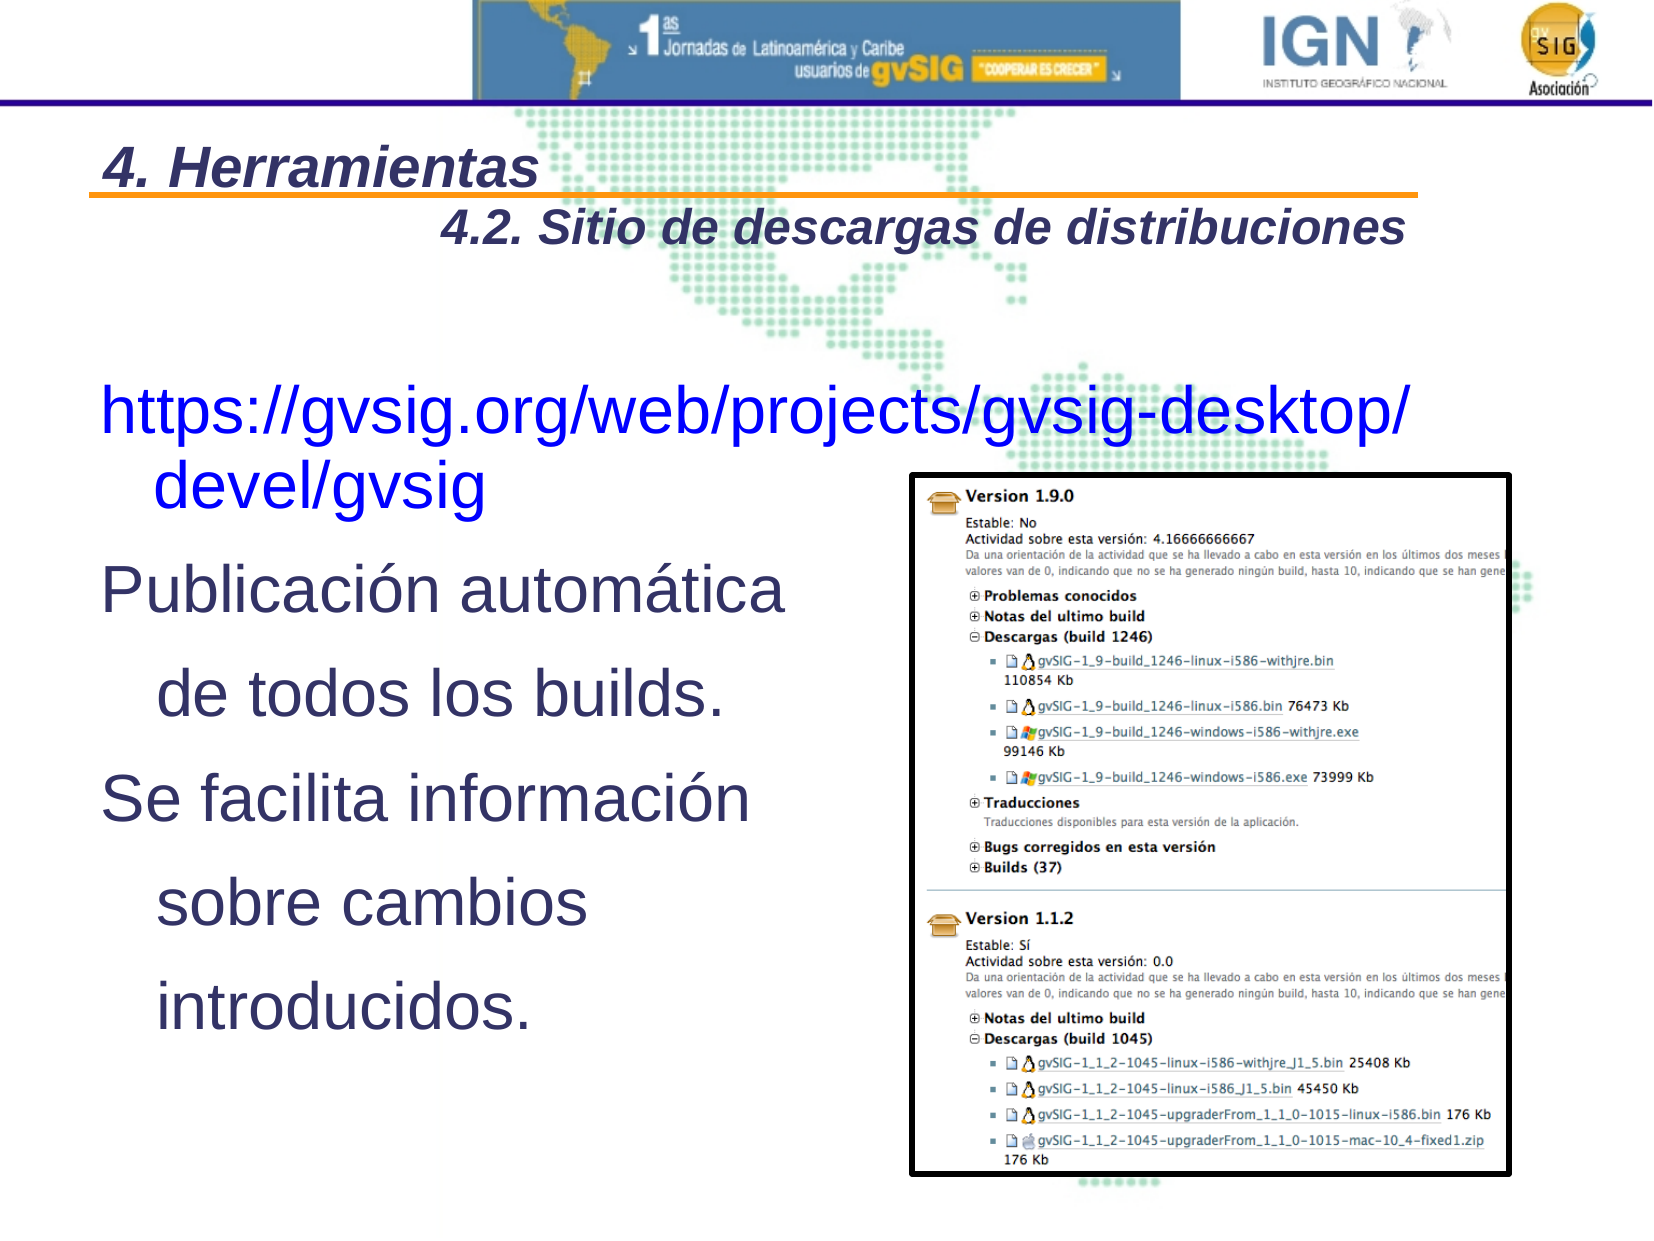

4. Herramientas
4.2. Sitio de descargas de distribuciones
# https://gvsig.org/web/projects/gvsig-desktop/devel/gvsig
Publicación automática
 de todos los builds.
Se facilita información
 sobre cambios
 introducidos.